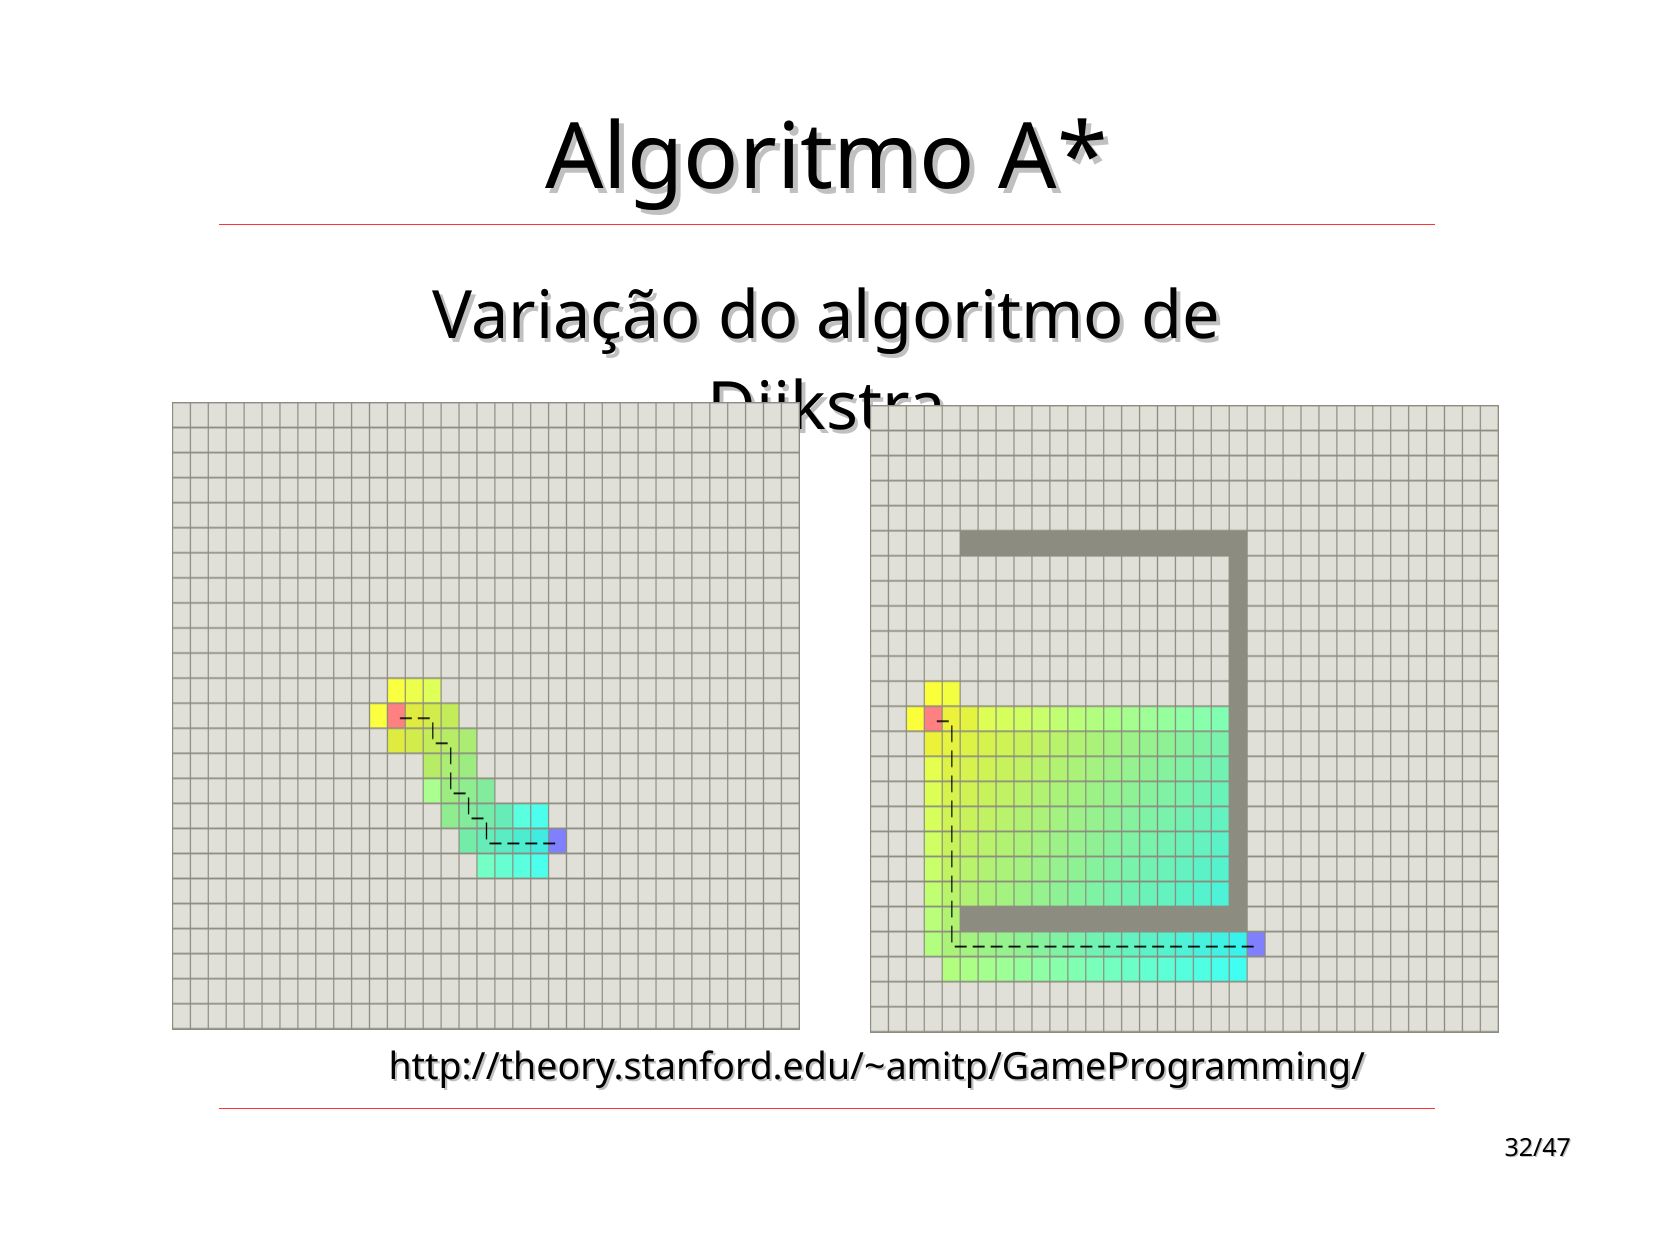

# Algoritmo A*
Variação do algoritmo de Dijkstra
http://theory.stanford.edu/~amitp/GameProgramming/
32